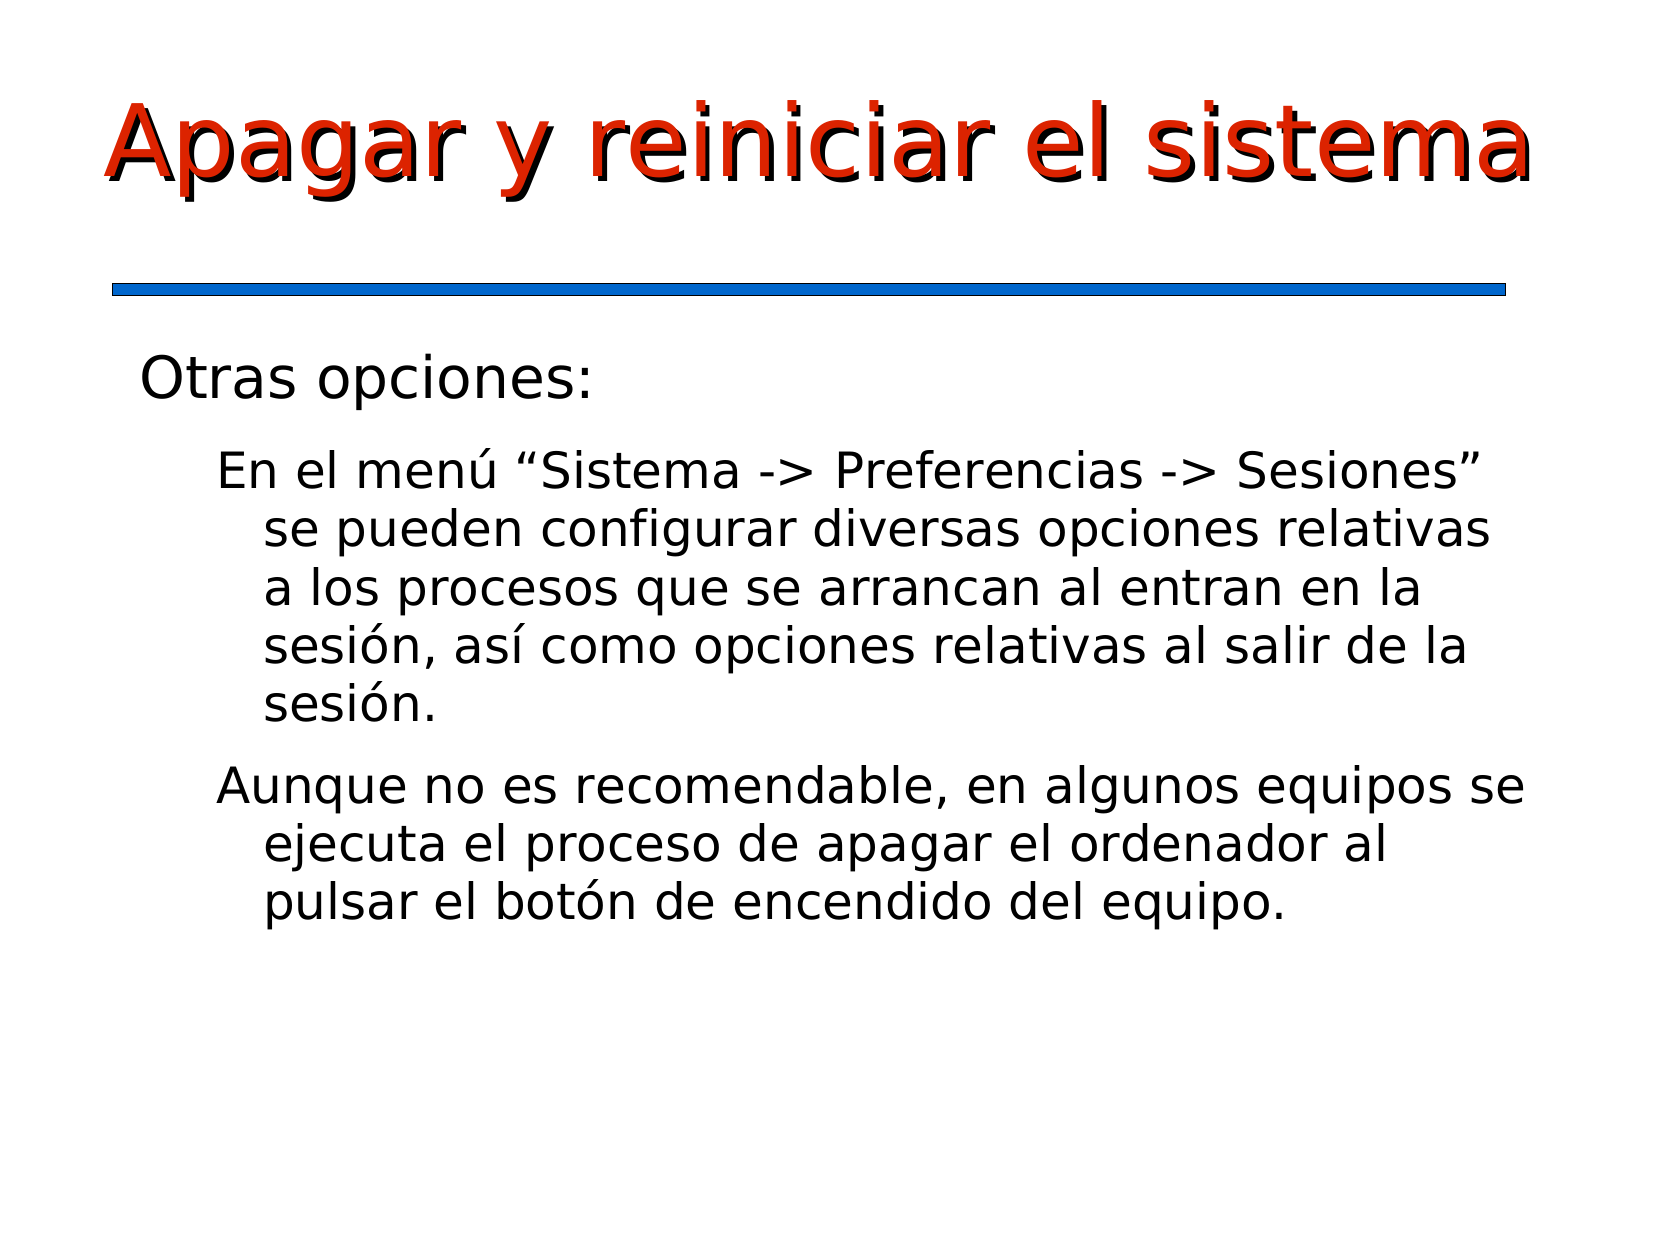

Apagar y reiniciar el sistema
# Otras opciones:
En el menú “Sistema -> Preferencias -> Sesiones” se pueden configurar diversas opciones relativas a los procesos que se arrancan al entran en la sesión, así como opciones relativas al salir de la sesión.
Aunque no es recomendable, en algunos equipos se ejecuta el proceso de apagar el ordenador al pulsar el botón de encendido del equipo.